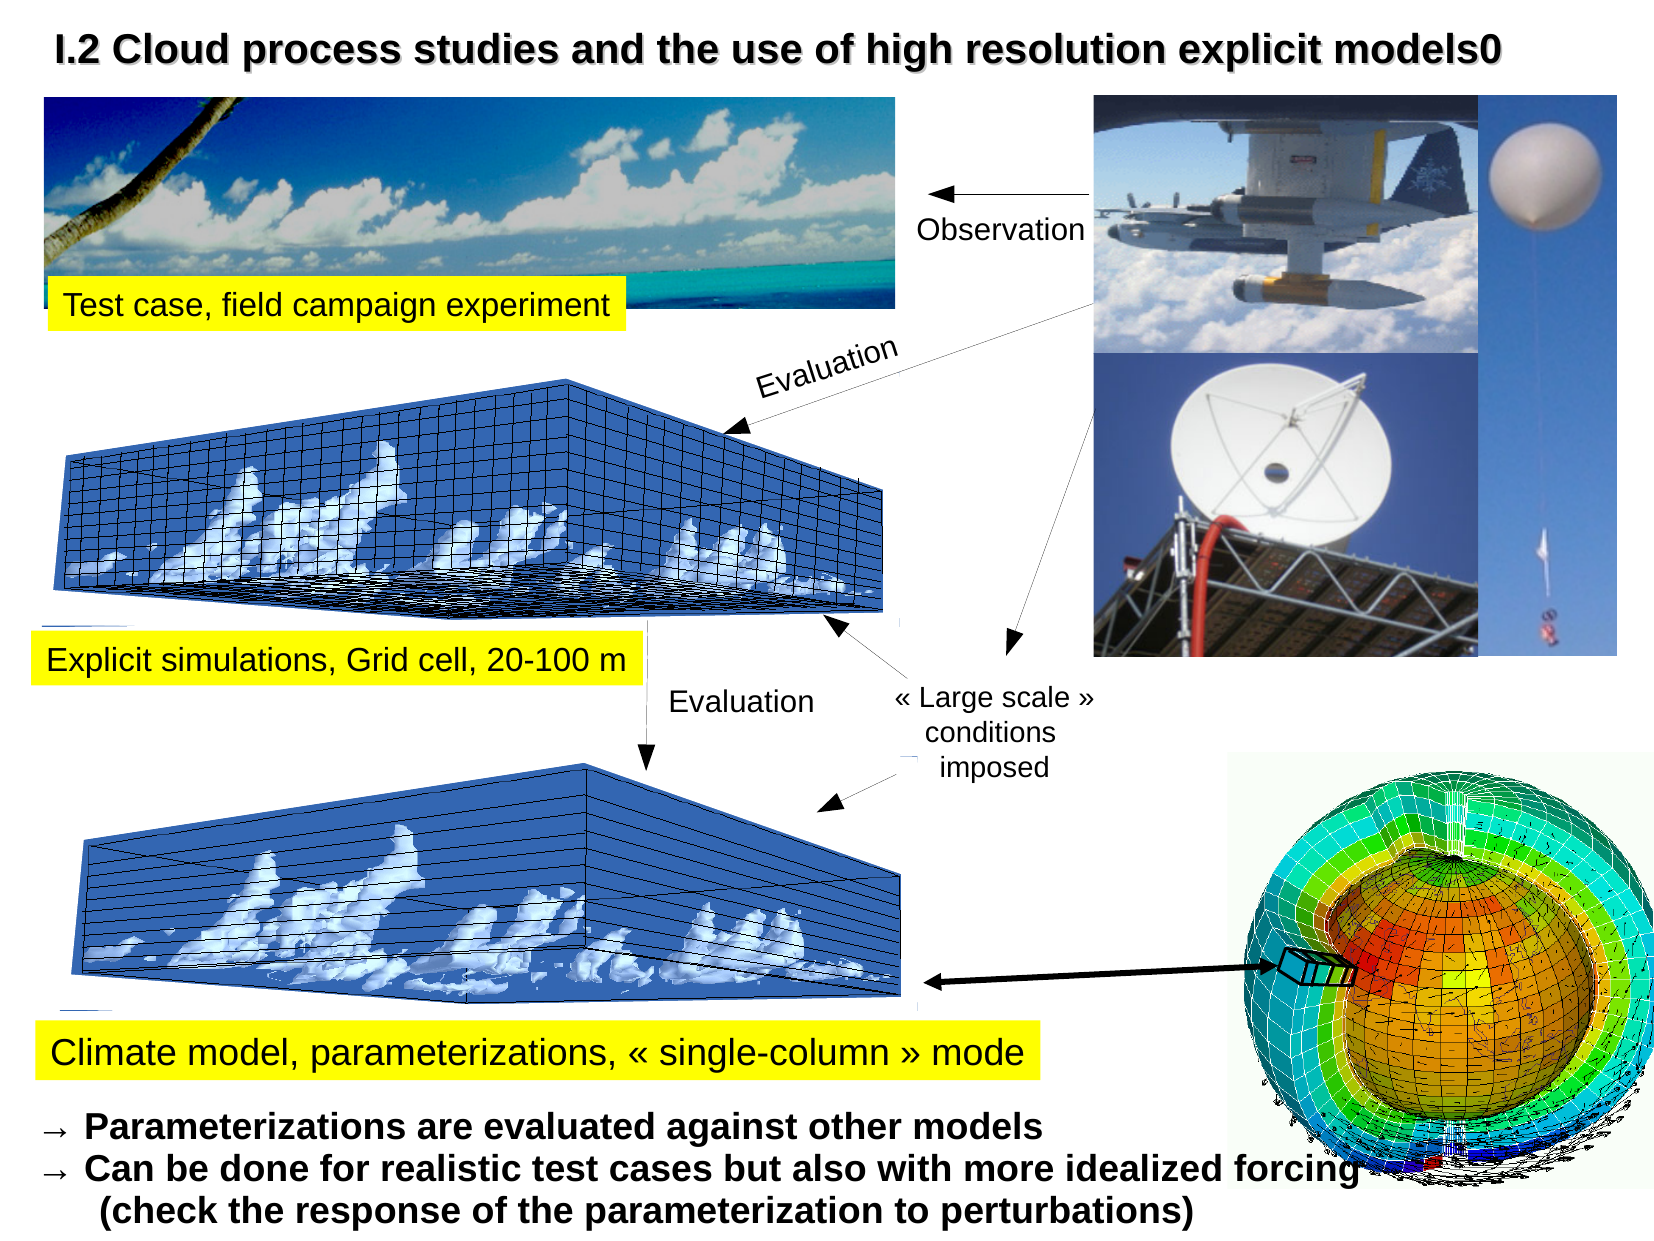

I.2 Cloud process studies and the use of high resolution explicit models0
Observation
Test case, field campaign experiment
Evaluation
Explicit simulations, Grid cell, 20-100 m
« Large scale »
conditions
imposed
Evaluation
Climate model, parameterizations, « single-column » mode
→ Parameterizations are evaluated against other models
→ Can be done for realistic test cases but also with more idealized forcing
 (check the response of the parameterization to perturbations)